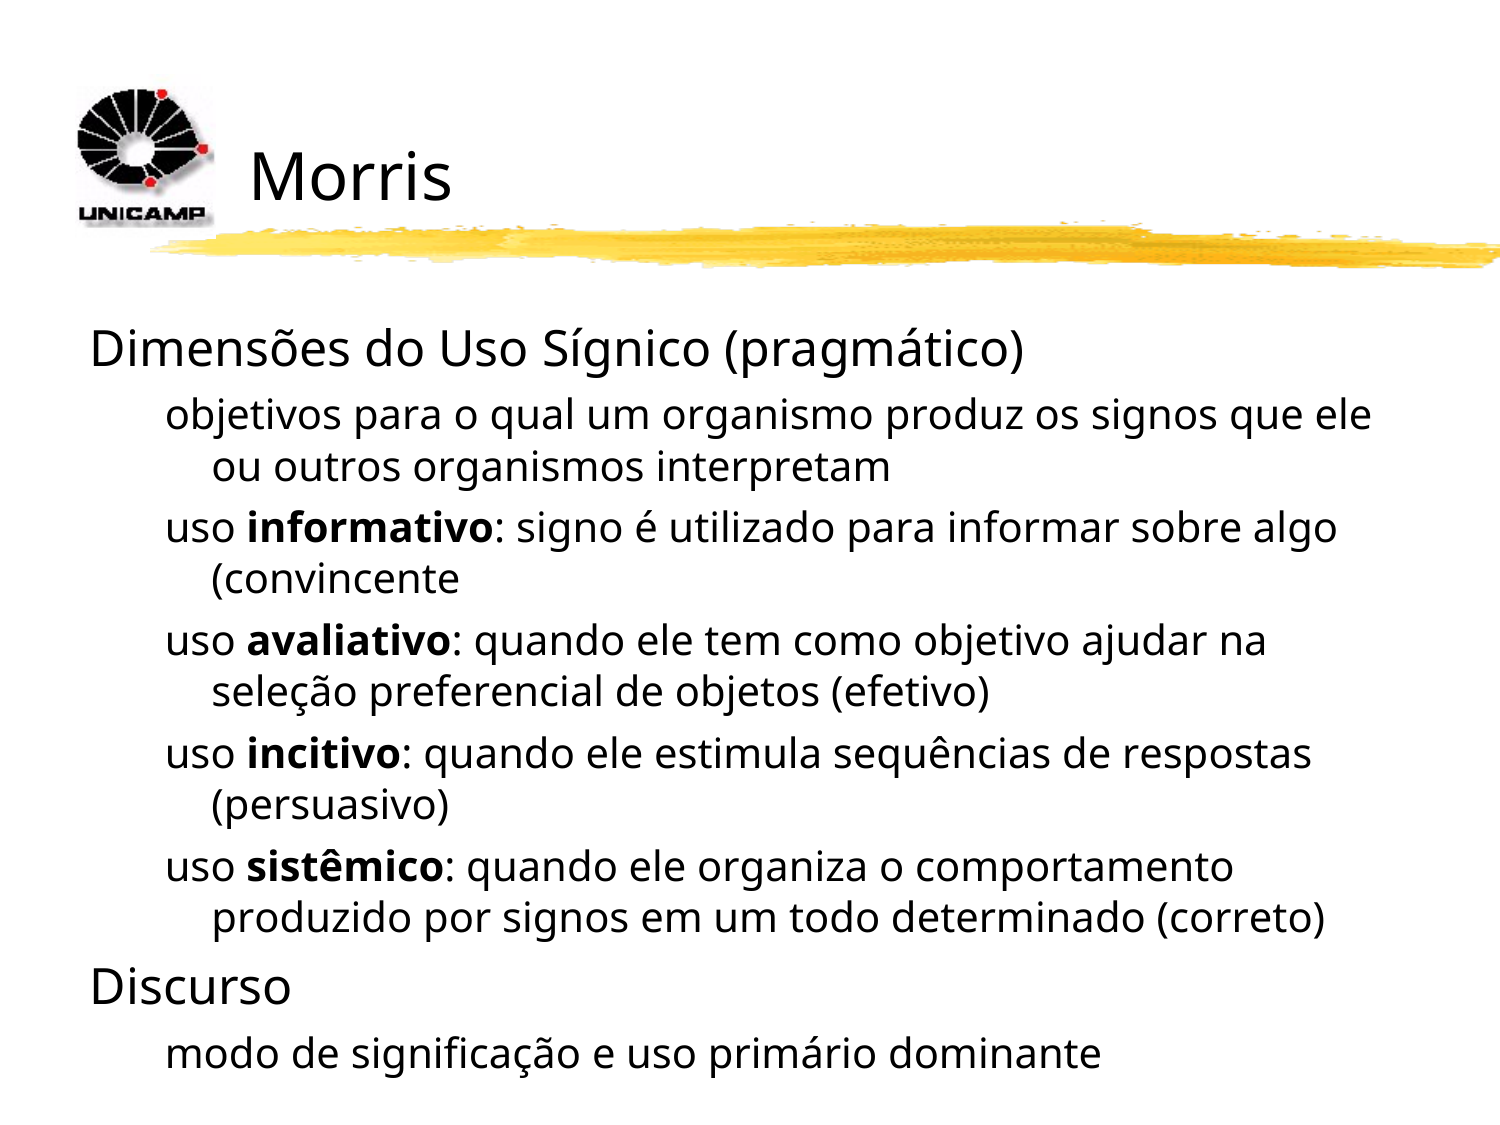

# Morris
Dimensões do Uso Sígnico (pragmático)
objetivos para o qual um organismo produz os signos que ele ou outros organismos interpretam
uso informativo: signo é utilizado para informar sobre algo (convincente
uso avaliativo: quando ele tem como objetivo ajudar na seleção preferencial de objetos (efetivo)
uso incitivo: quando ele estimula sequências de respostas (persuasivo)
uso sistêmico: quando ele organiza o comportamento produzido por signos em um todo determinado (correto)
Discurso
modo de significação e uso primário dominante